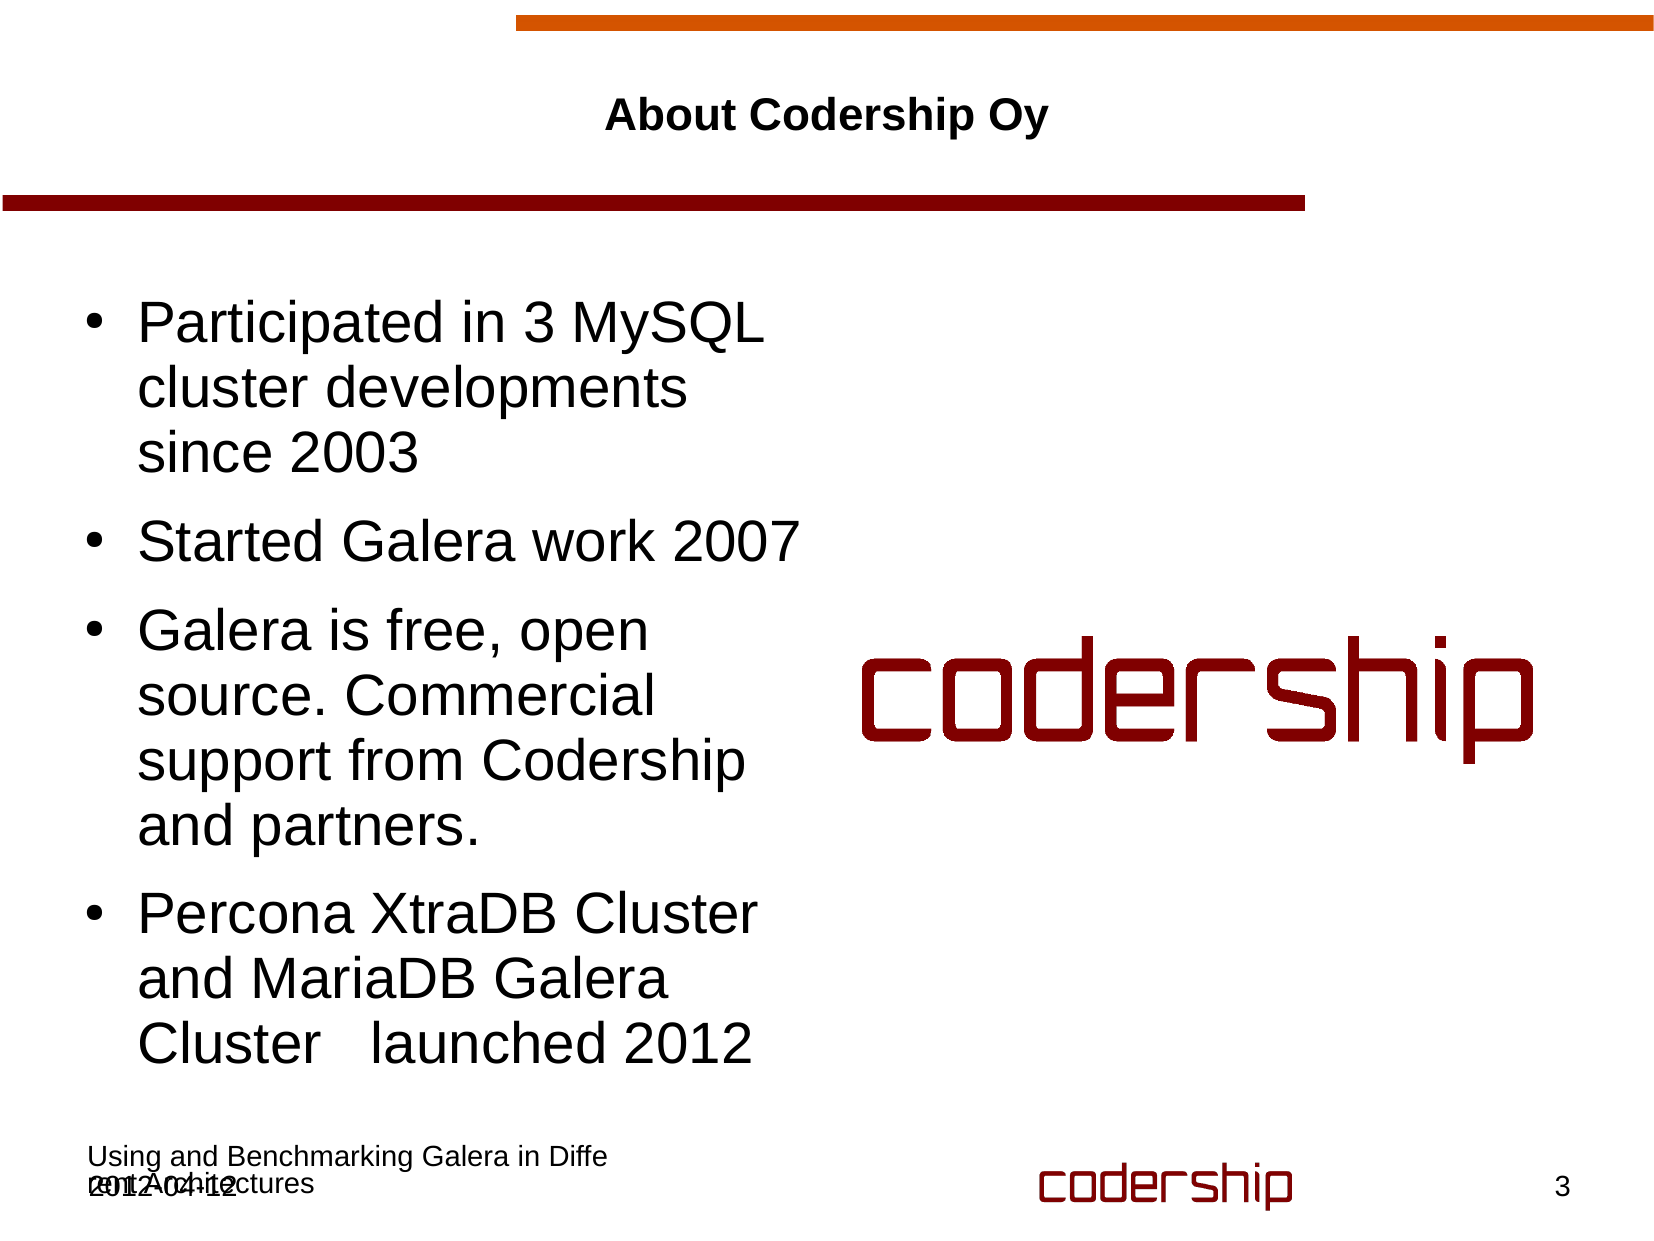

# About Codership Oy
Participated in 3 MySQL cluster developments since 2003
Started Galera work 2007
Galera is free, open source. Commercial support from Codership and partners.
Percona XtraDB Cluster and MariaDB Galera Cluster launched 2012
Using and Benchmarking Galera in Different Architectures
2012-04-12
3